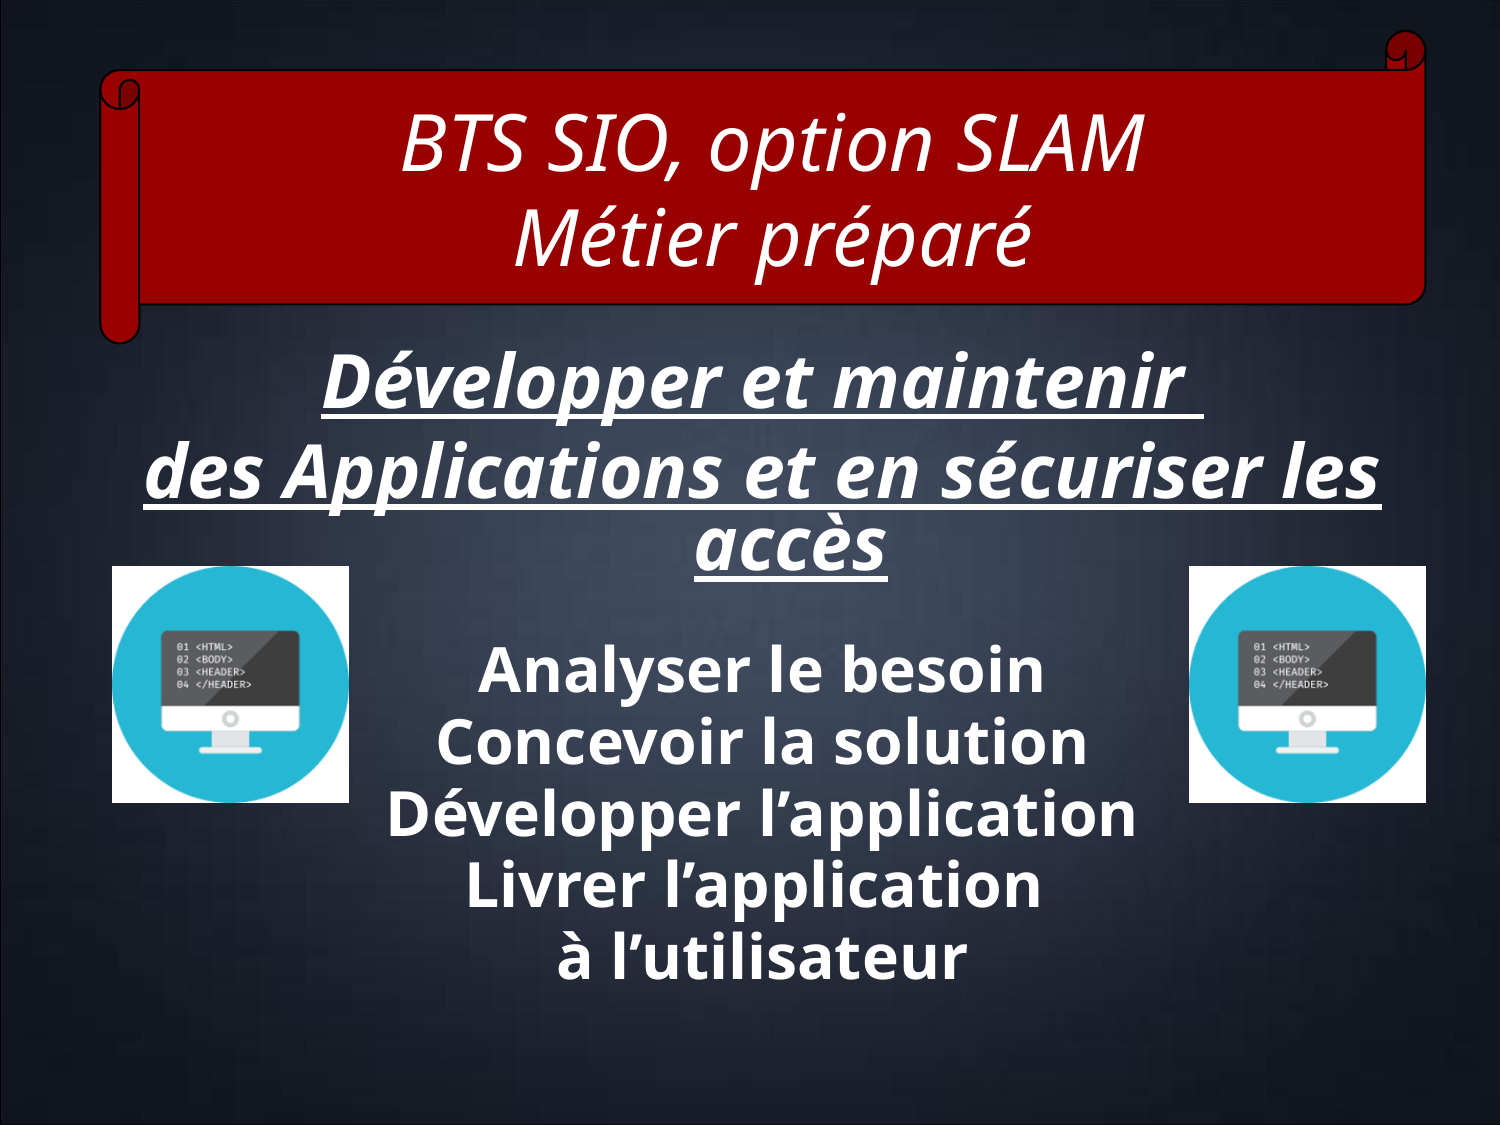

BTS SIO, option SLAM
Métier préparé
# Développer et maintenir
des Applications et en sécuriser les accès
Analyser le besoin
Concevoir la solution
Développer l’application
Livrer l’application
à l’utilisateur